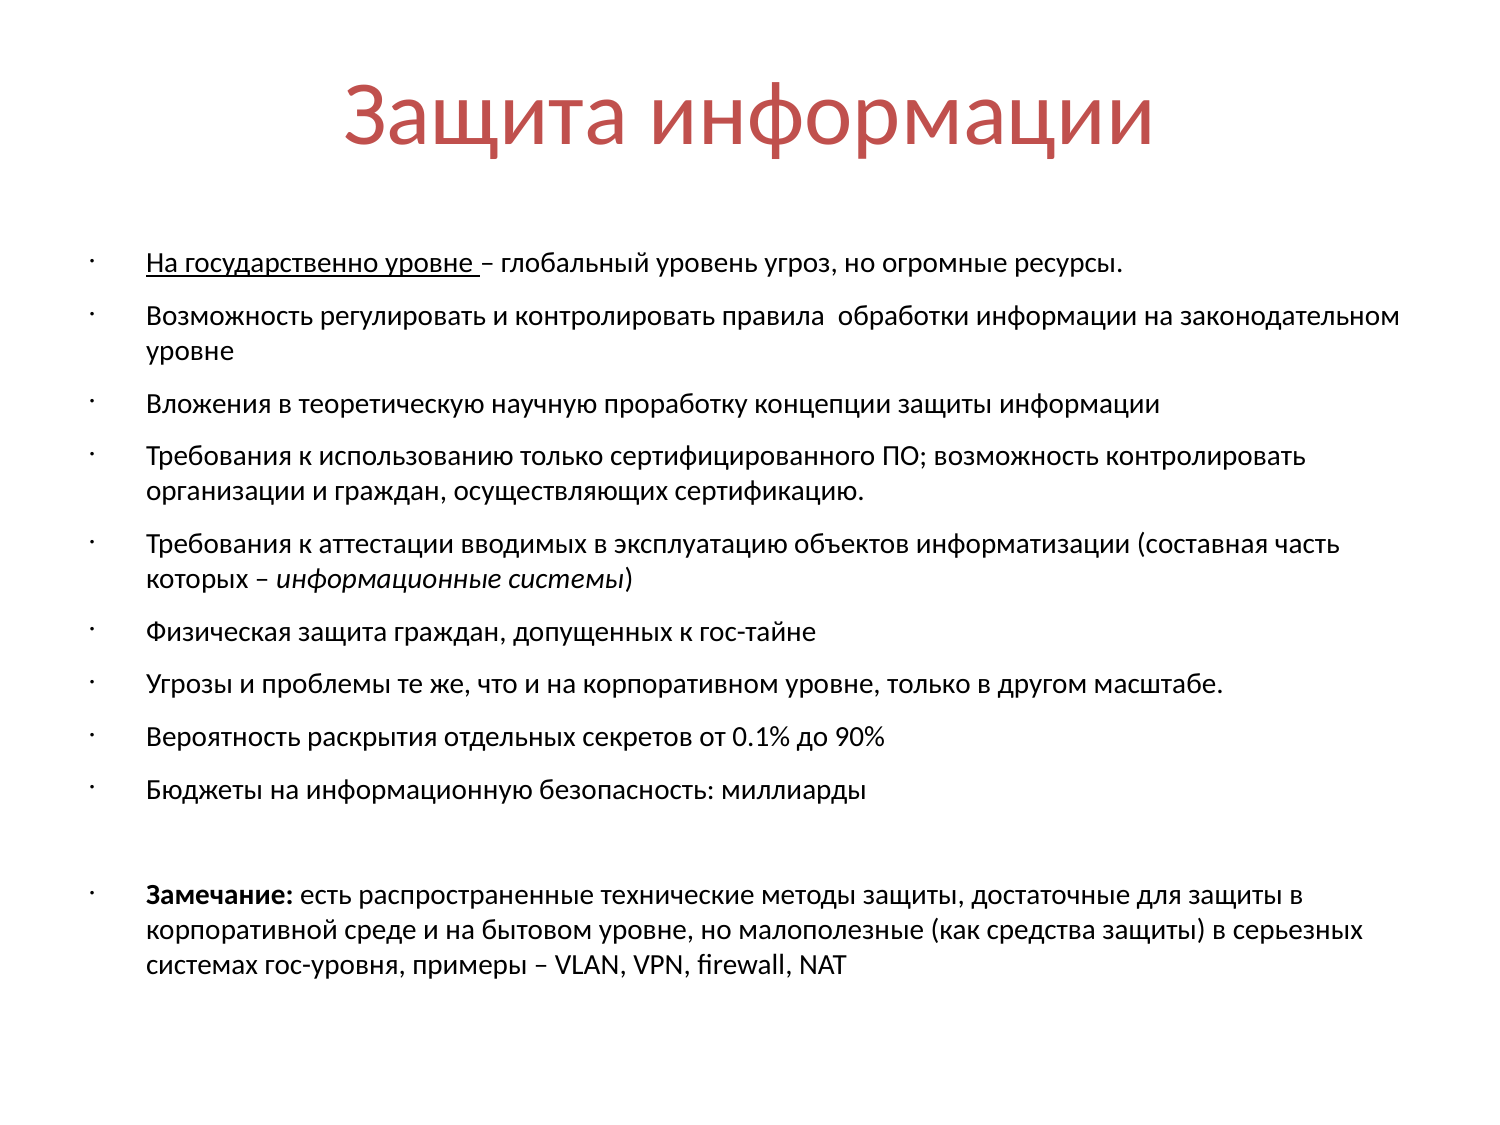

# Защита информации
На государственно уровне – глобальный уровень угроз, но огромные ресурсы.
Возможность регулировать и контролировать правила обработки информации на законодательном уровне
Вложения в теоретическую научную проработку концепции защиты информации
Требования к использованию только сертифицированного ПО; возможность контролировать организации и граждан, осуществляющих сертификацию.
Требования к аттестации вводимых в эксплуатацию объектов информатизации (составная часть которых – информационные системы)
Физическая защита граждан, допущенных к гос-тайне
Угрозы и проблемы те же, что и на корпоративном уровне, только в другом масштабе.
Вероятность раскрытия отдельных секретов от 0.1% до 90%
Бюджеты на информационную безопасность: миллиарды
Замечание: есть распространенные технические методы защиты, достаточные для защиты в корпоративной среде и на бытовом уровне, но малополезные (как средства защиты) в серьезных системах гос-уровня, примеры – VLAN, VPN, firewall, NAT